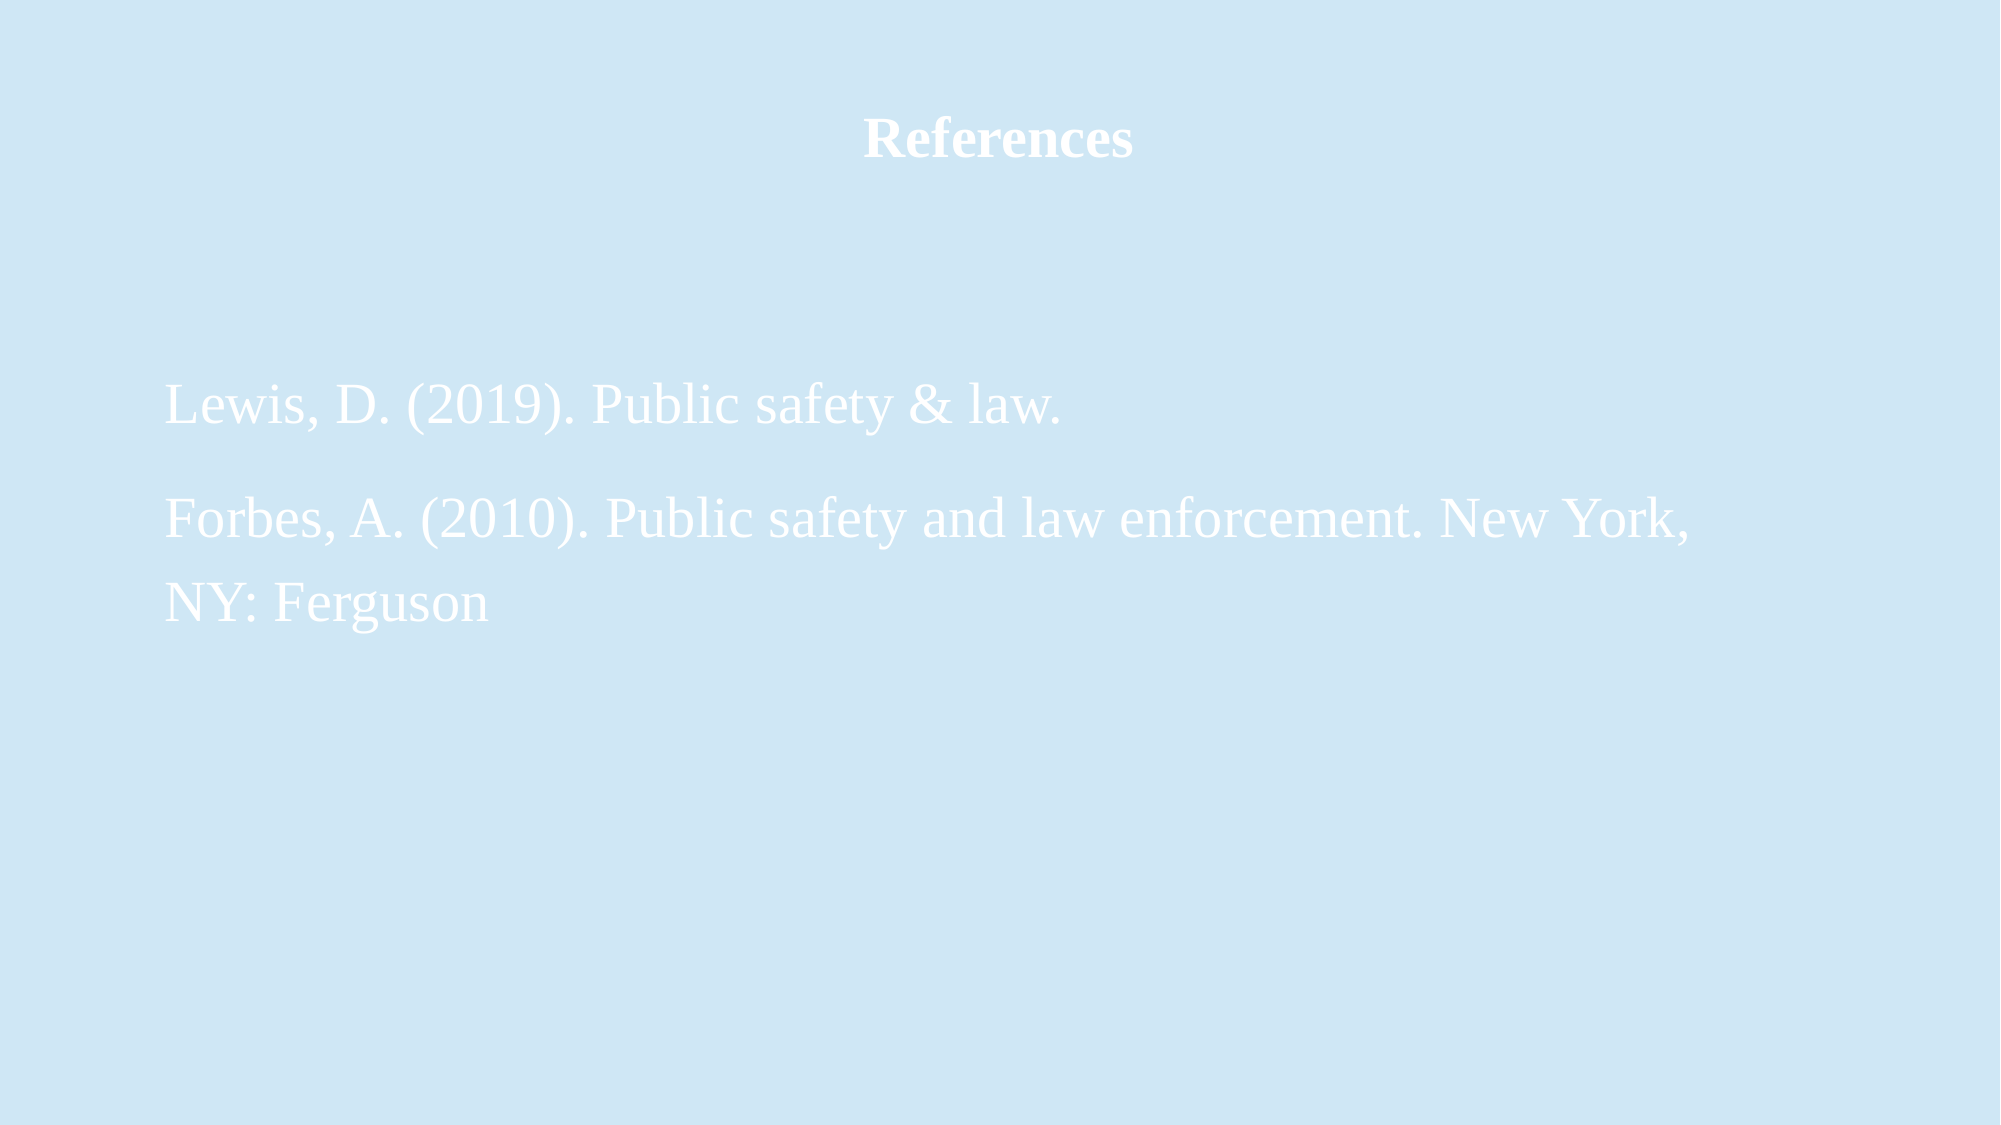

# References
Lewis, D. (2019). Public safety & law.
Forbes, A. (2010). Public safety and law enforcement. New York,		NY: Ferguson